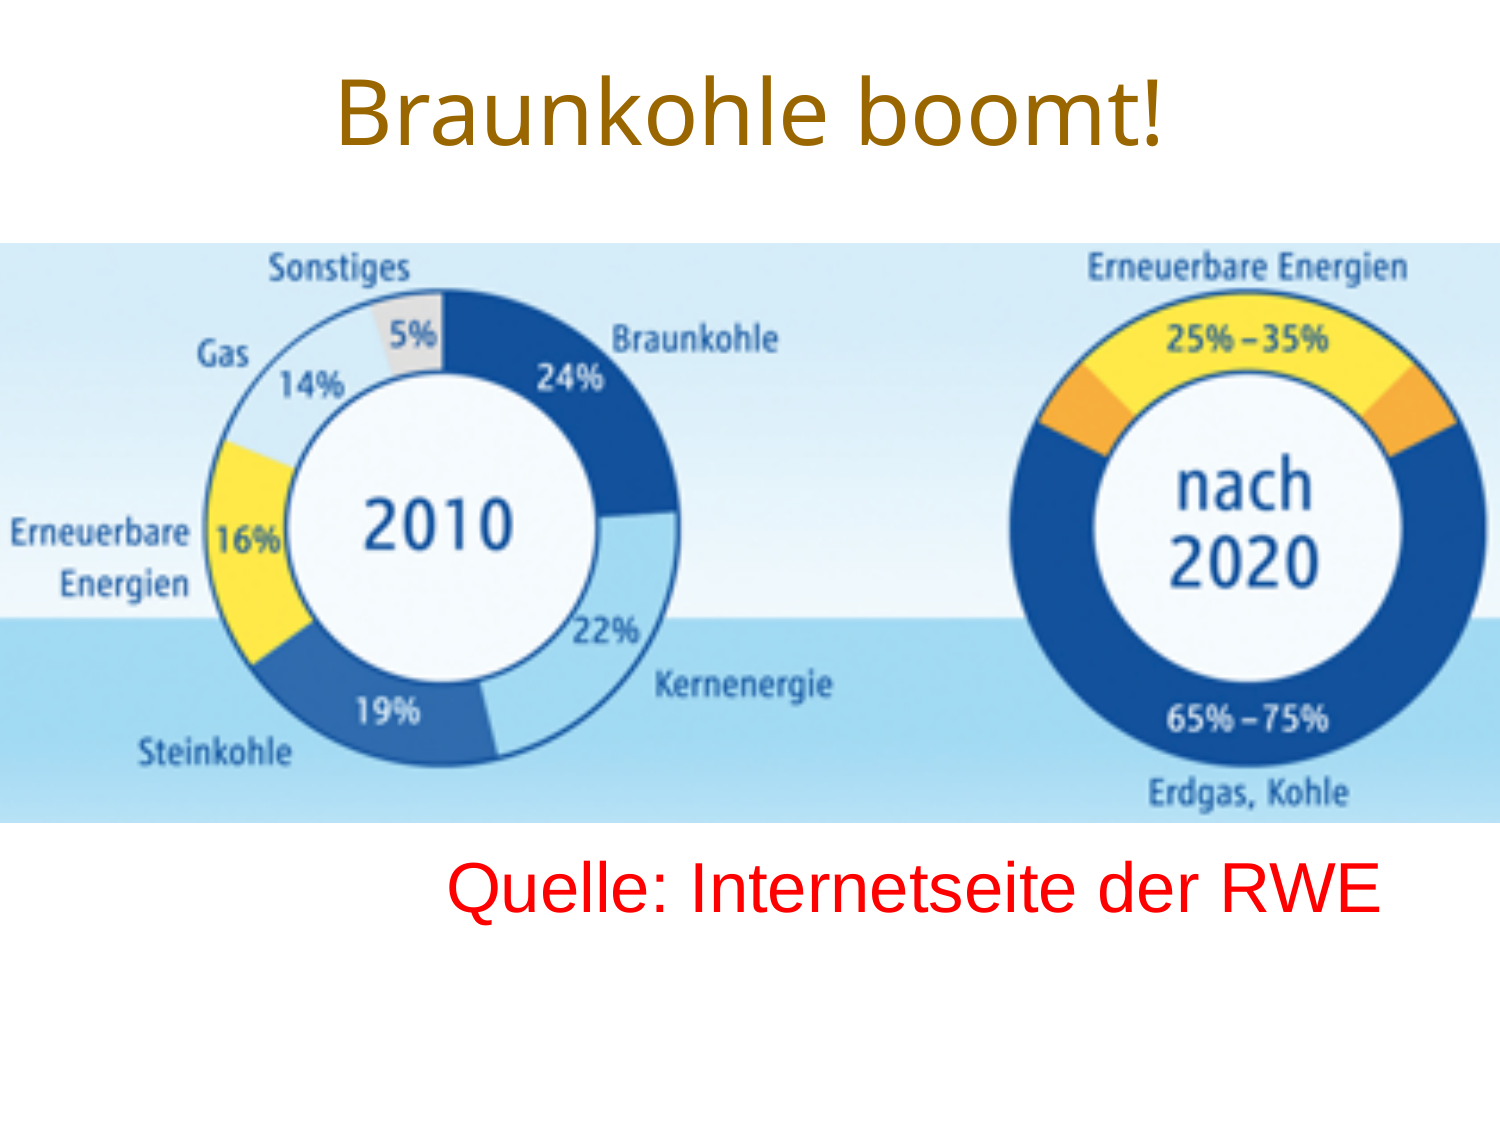

# Braunkohle boomt!
Aus: Presseinfo der Wirtschaftsberatungsfirma
Frost&Sullivan (Texas) am 27.8.2013
…, wurde der Preisunterschied zwischen Kohle und Gas auf dem europäischen Markt immer größer, weshalb europäische Energieversorger eifrige Kohleverbraucher geworden sind. …
Scheitern des europäischen Emissionshandelssystems (…), weshalb Kohlekraftwerke im Grunde nicht mit Strafmaßnahmen belegt werden konnten. …
„Der hohe Verbrauch von Kohle wird wahrscheinlich für mehrere Jahre anhalten, …“ … sind beträchtliche kohlebefeuerte Kapazitäten im Bau, insbesondere in Deutschland und den Niederlanden …
Quelle: Internetseite der RWE